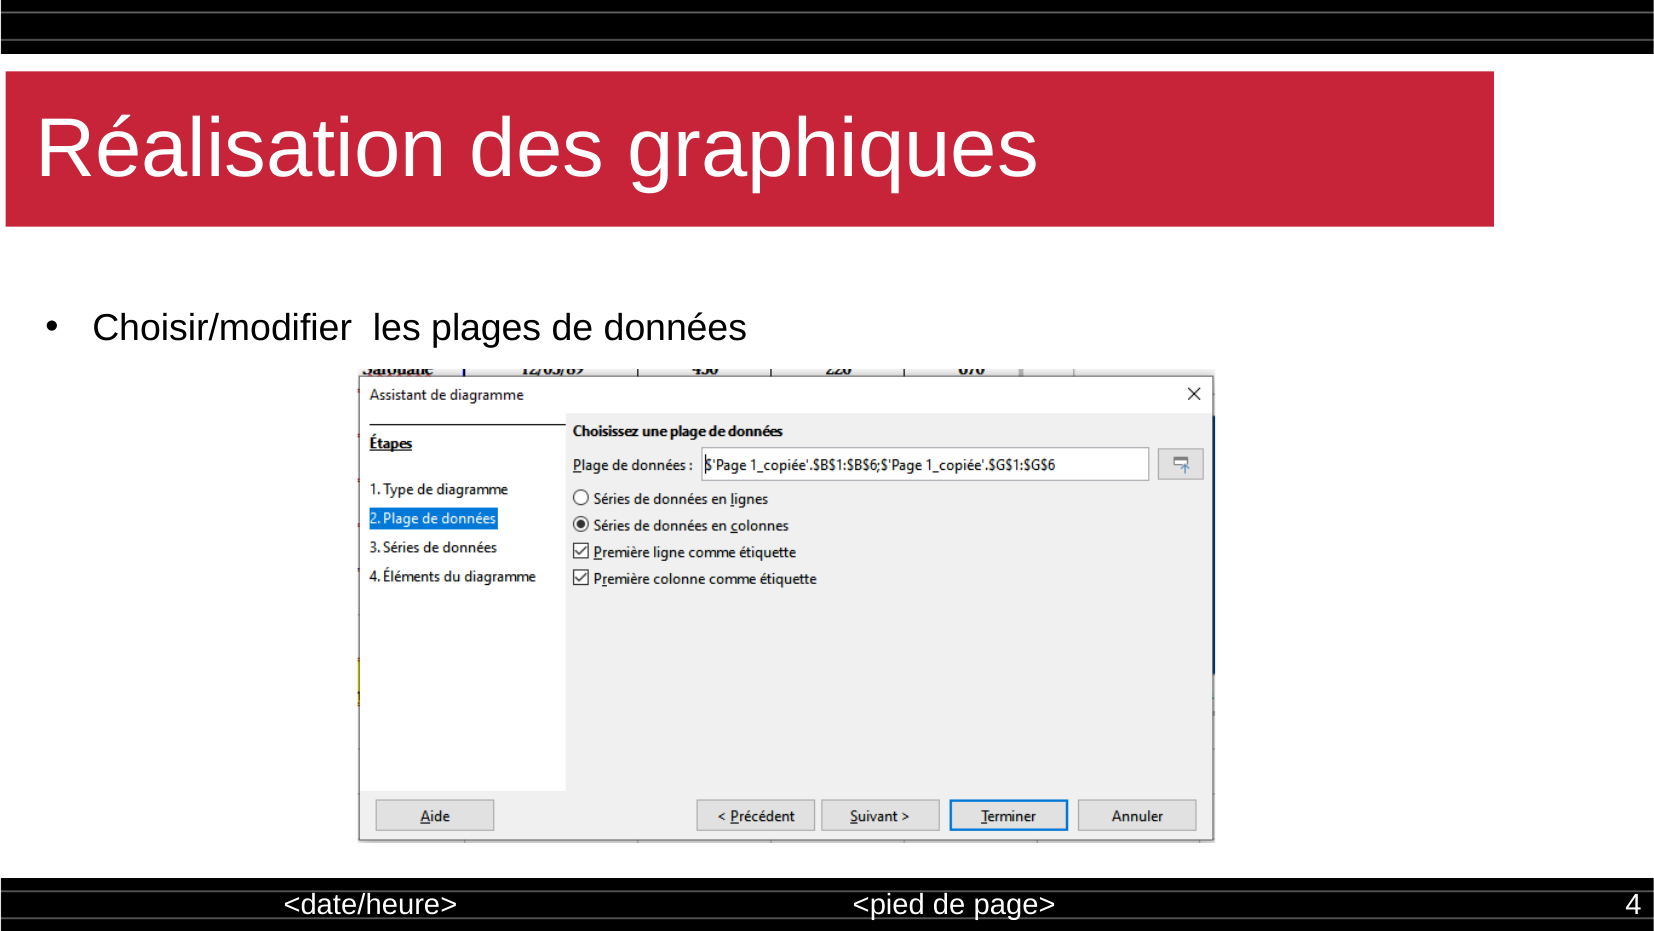

Réalisation des graphiques
Choisir/modifier les plages de données